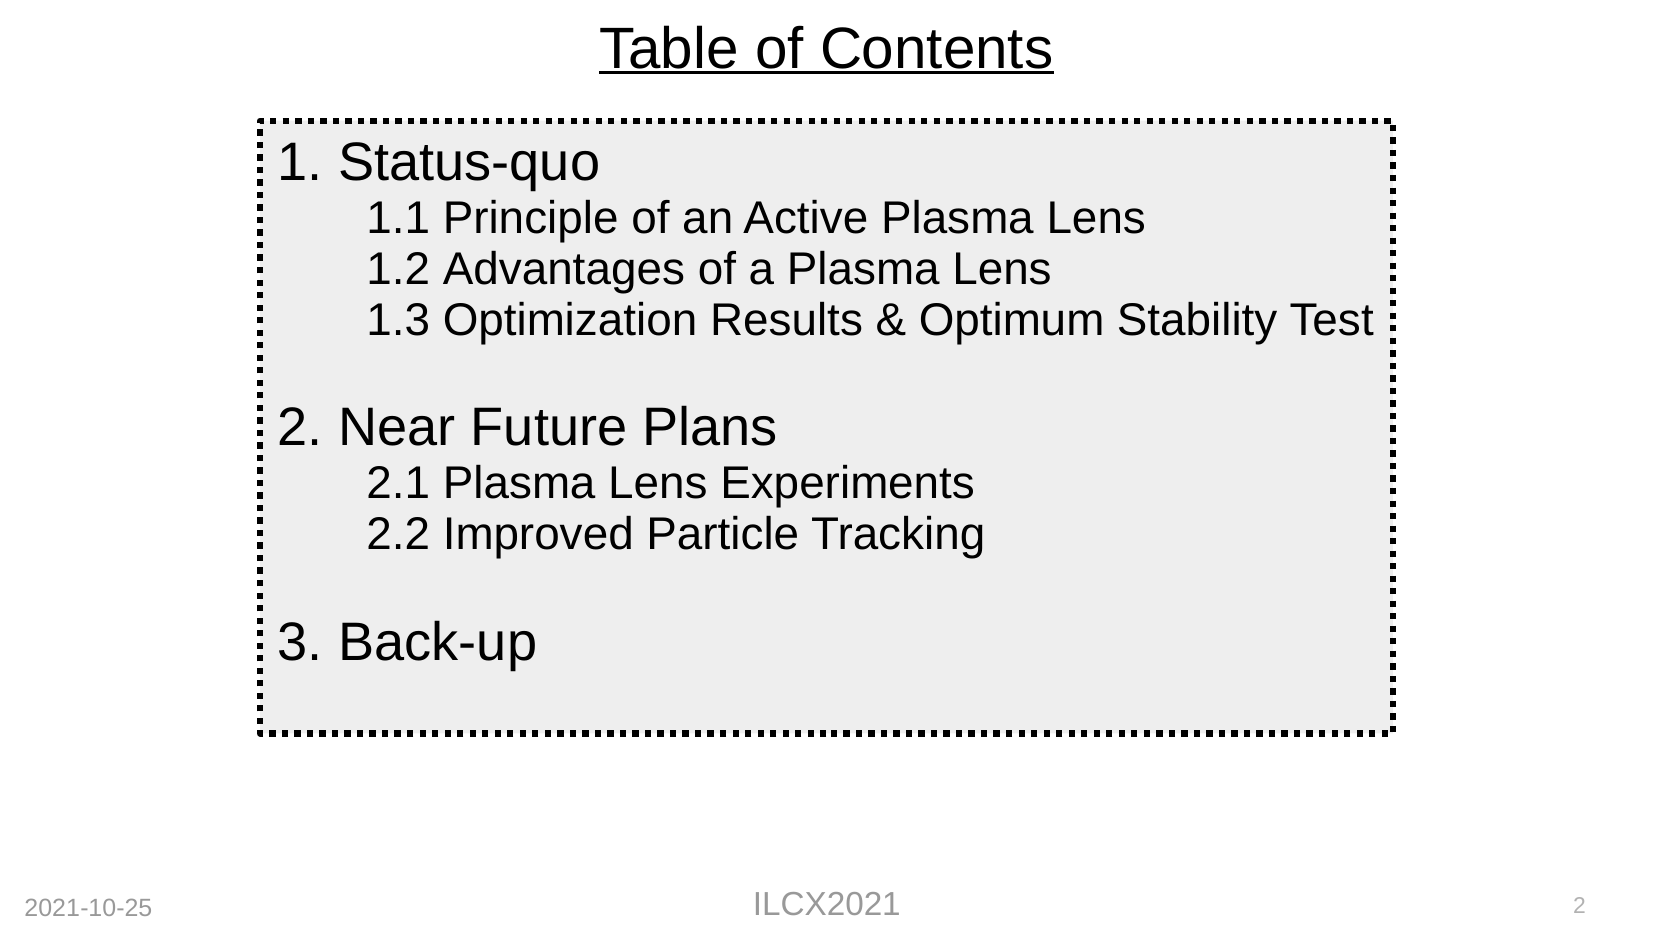

Table of Contents
 Status-quo
 Principle of an Active Plasma Lens
 Advantages of a Plasma Lens
 Optimization Results & Optimum Stability Test
 Near Future Plans
 Plasma Lens Experiments
 Improved Particle Tracking
 Back-up
ILCX2021
2021-10-25